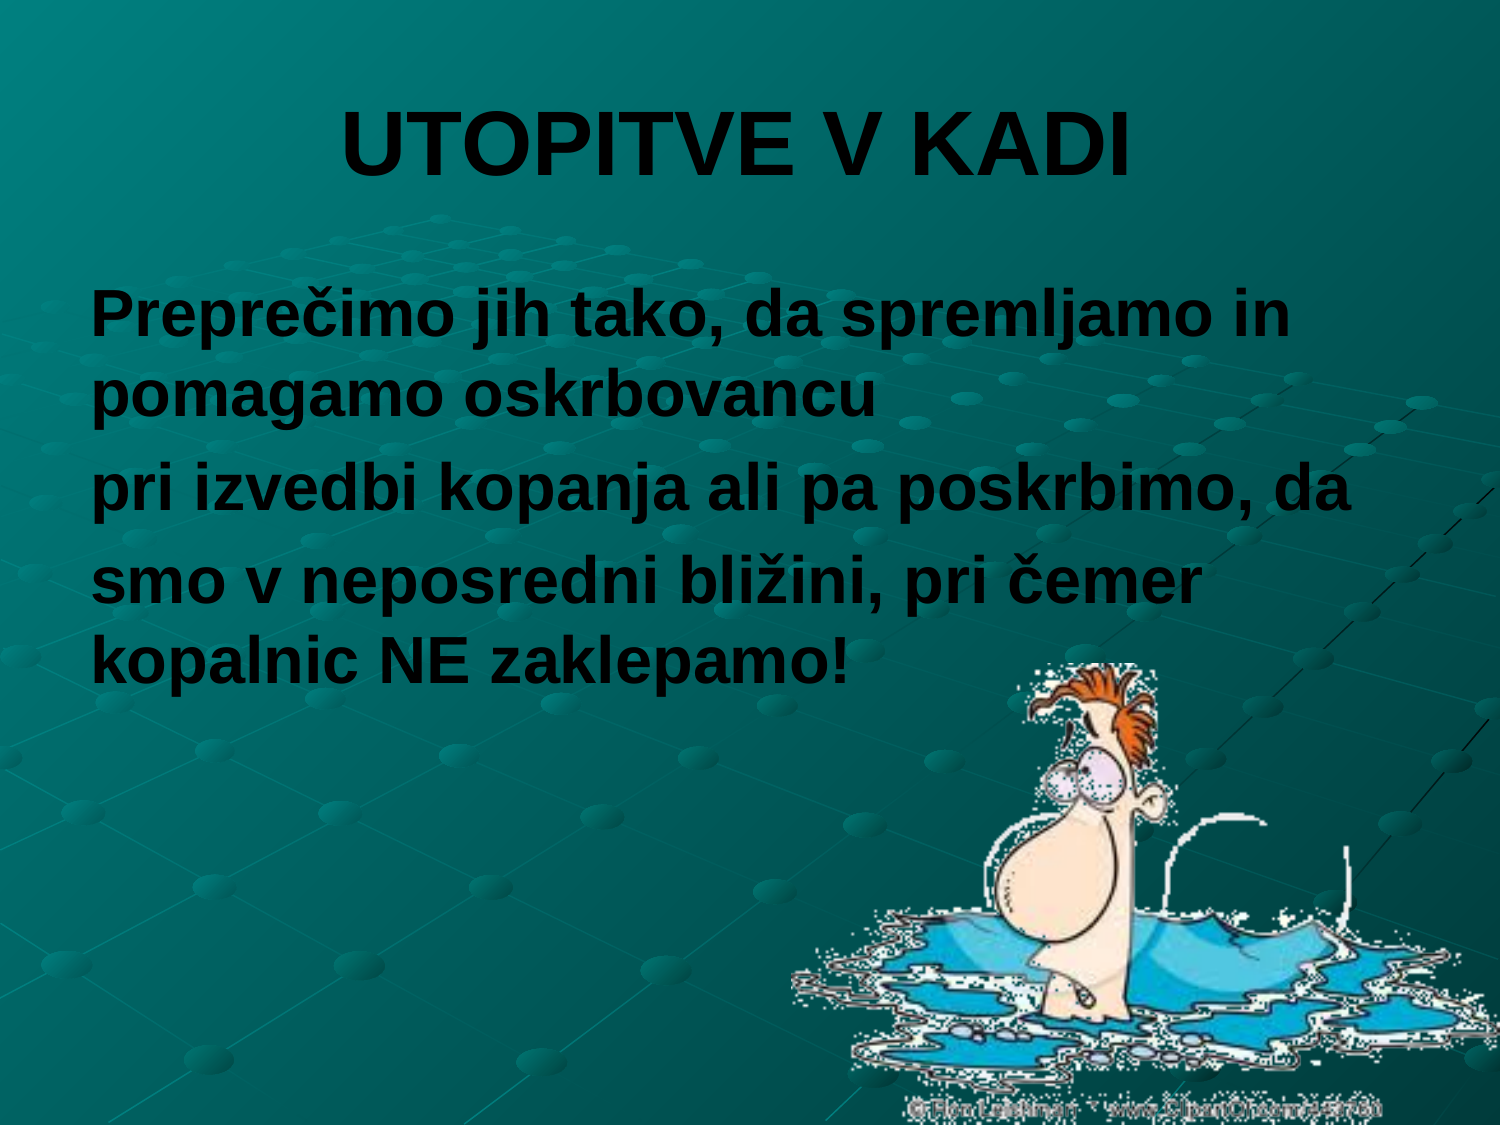

# UTOPITVE V KADI
Preprečimo jih tako, da spremljamo in pomagamo oskrbovancu
pri izvedbi kopanja ali pa poskrbimo, da
smo v neposredni bližini, pri čemer kopalnic NE zaklepamo!